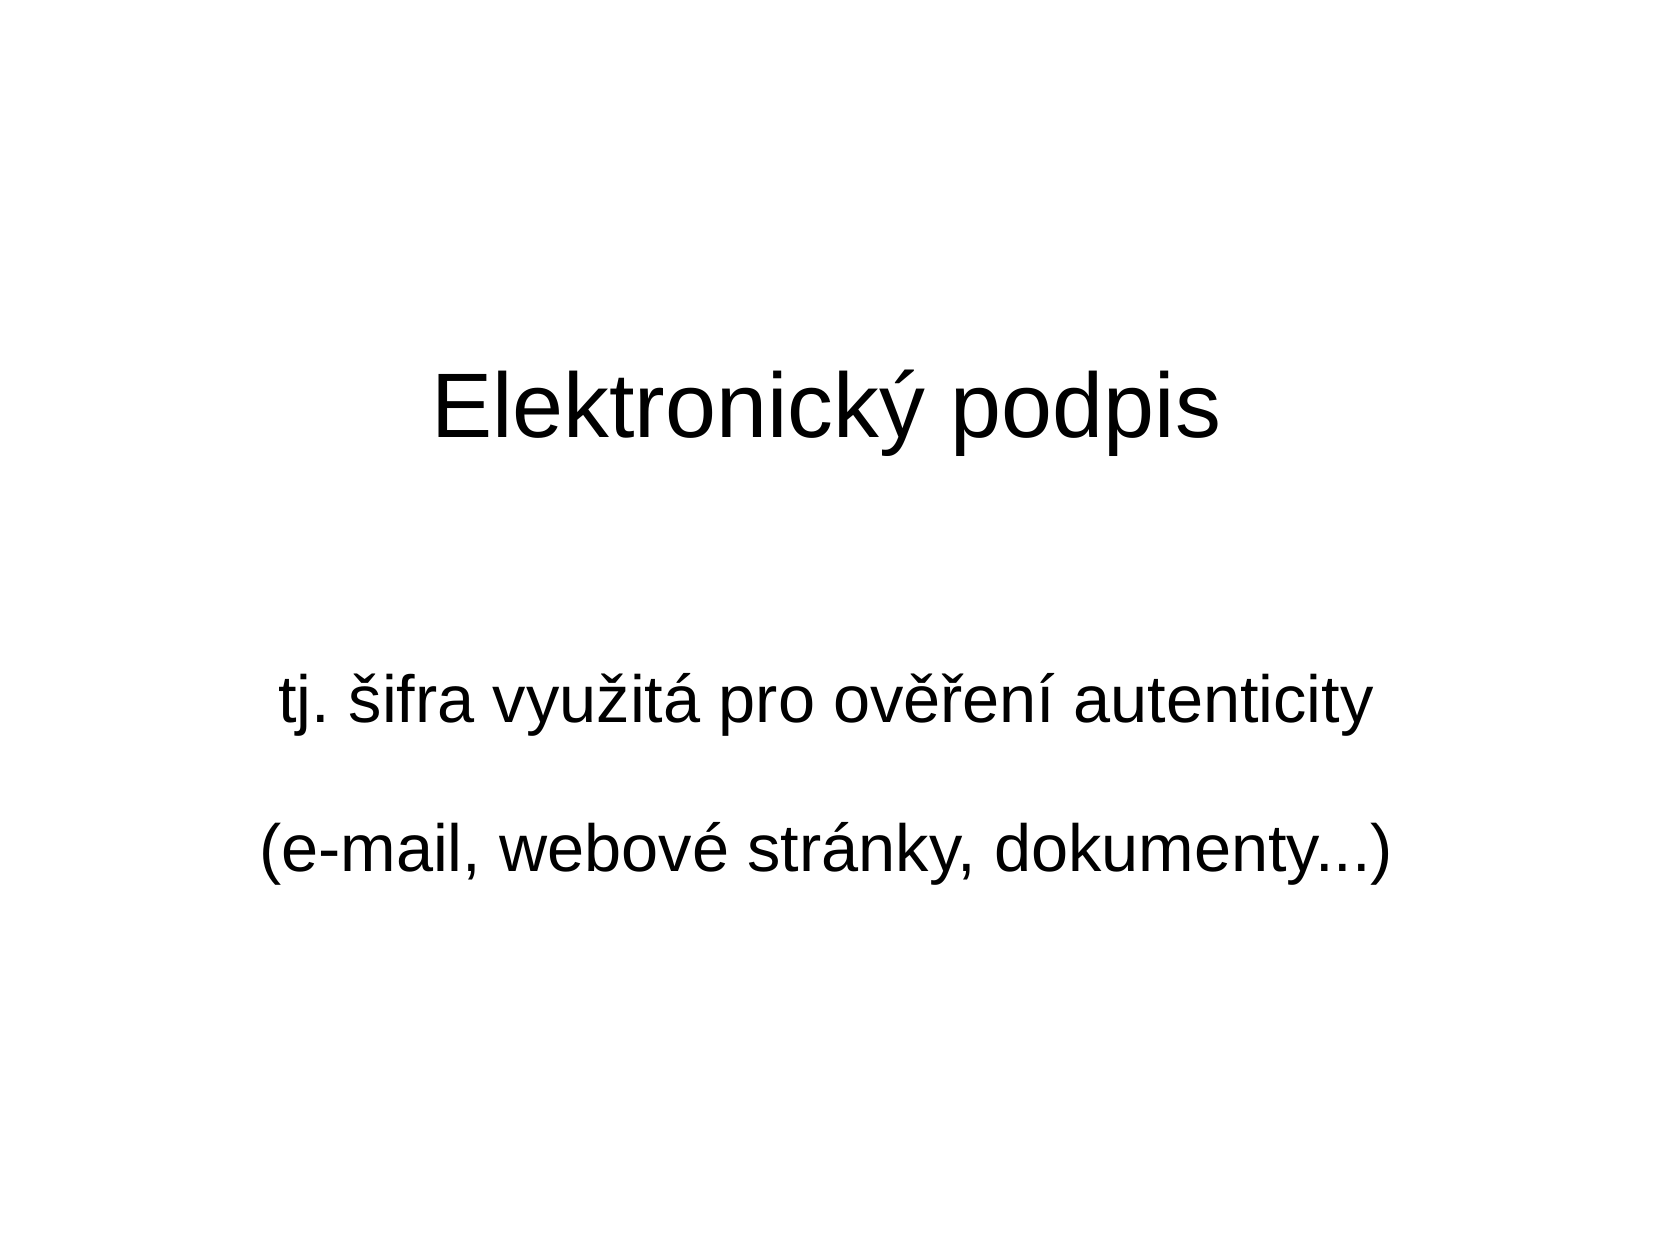

# Elektronický podpis tj. šifra využitá pro ověření autenticity (e-mail, webové stránky, dokumenty...)